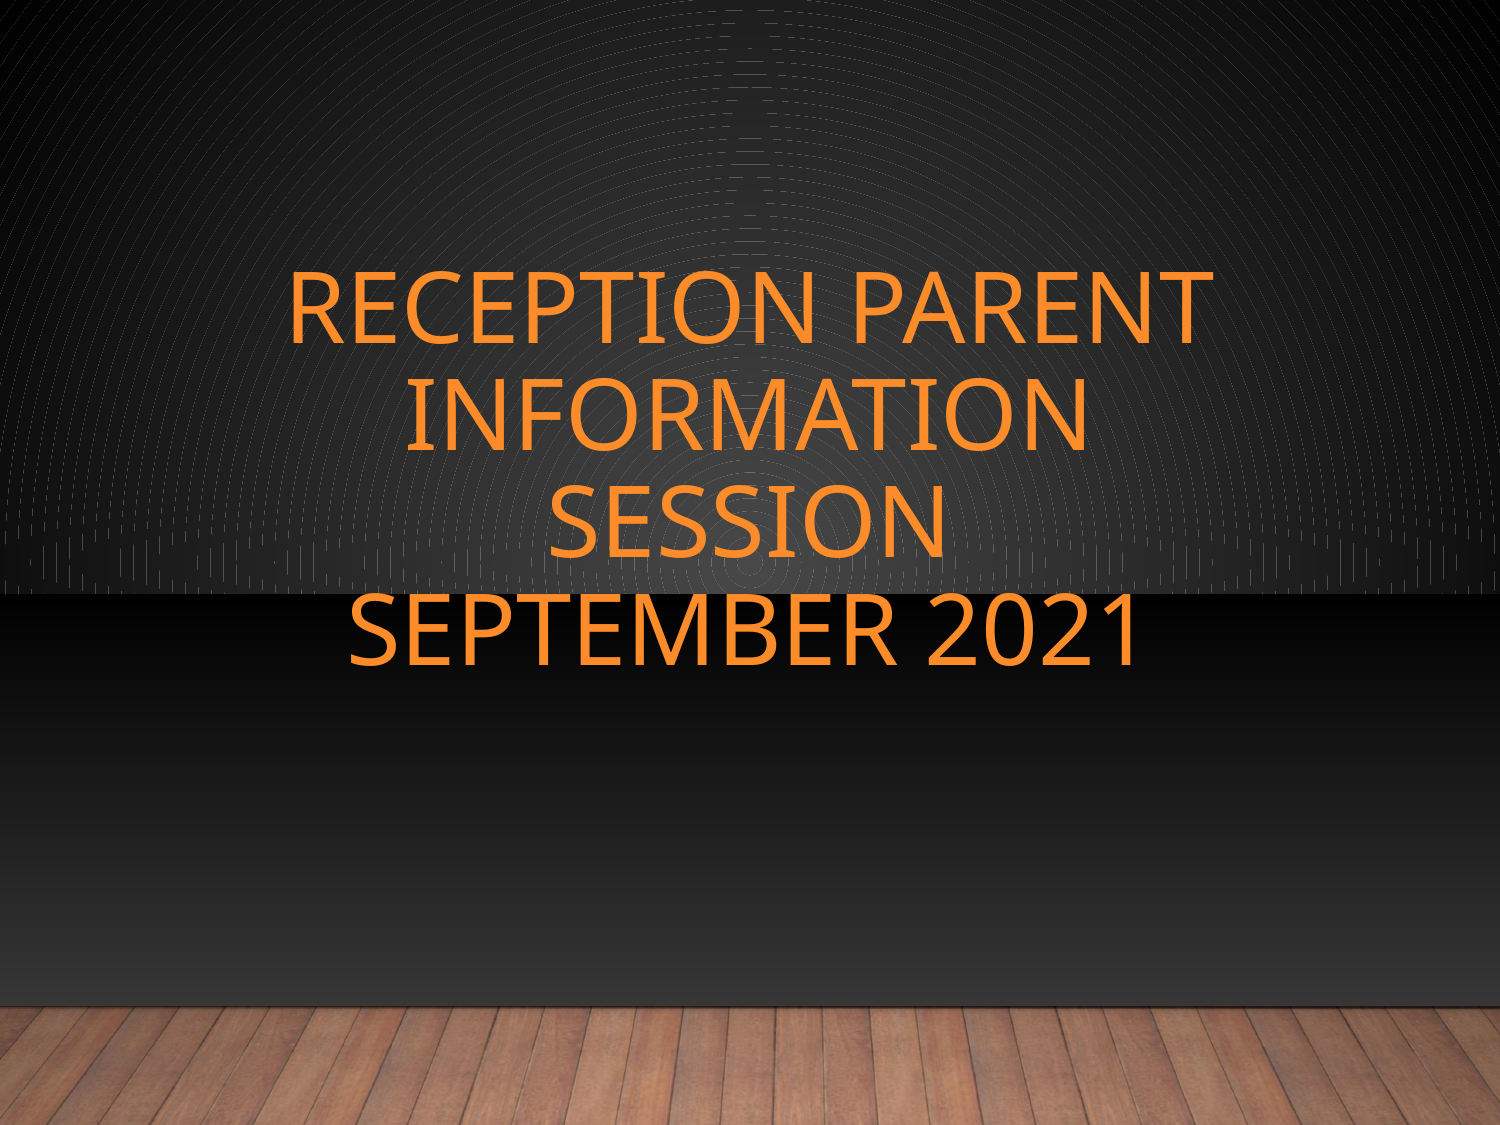

# Reception parent information session September 2021